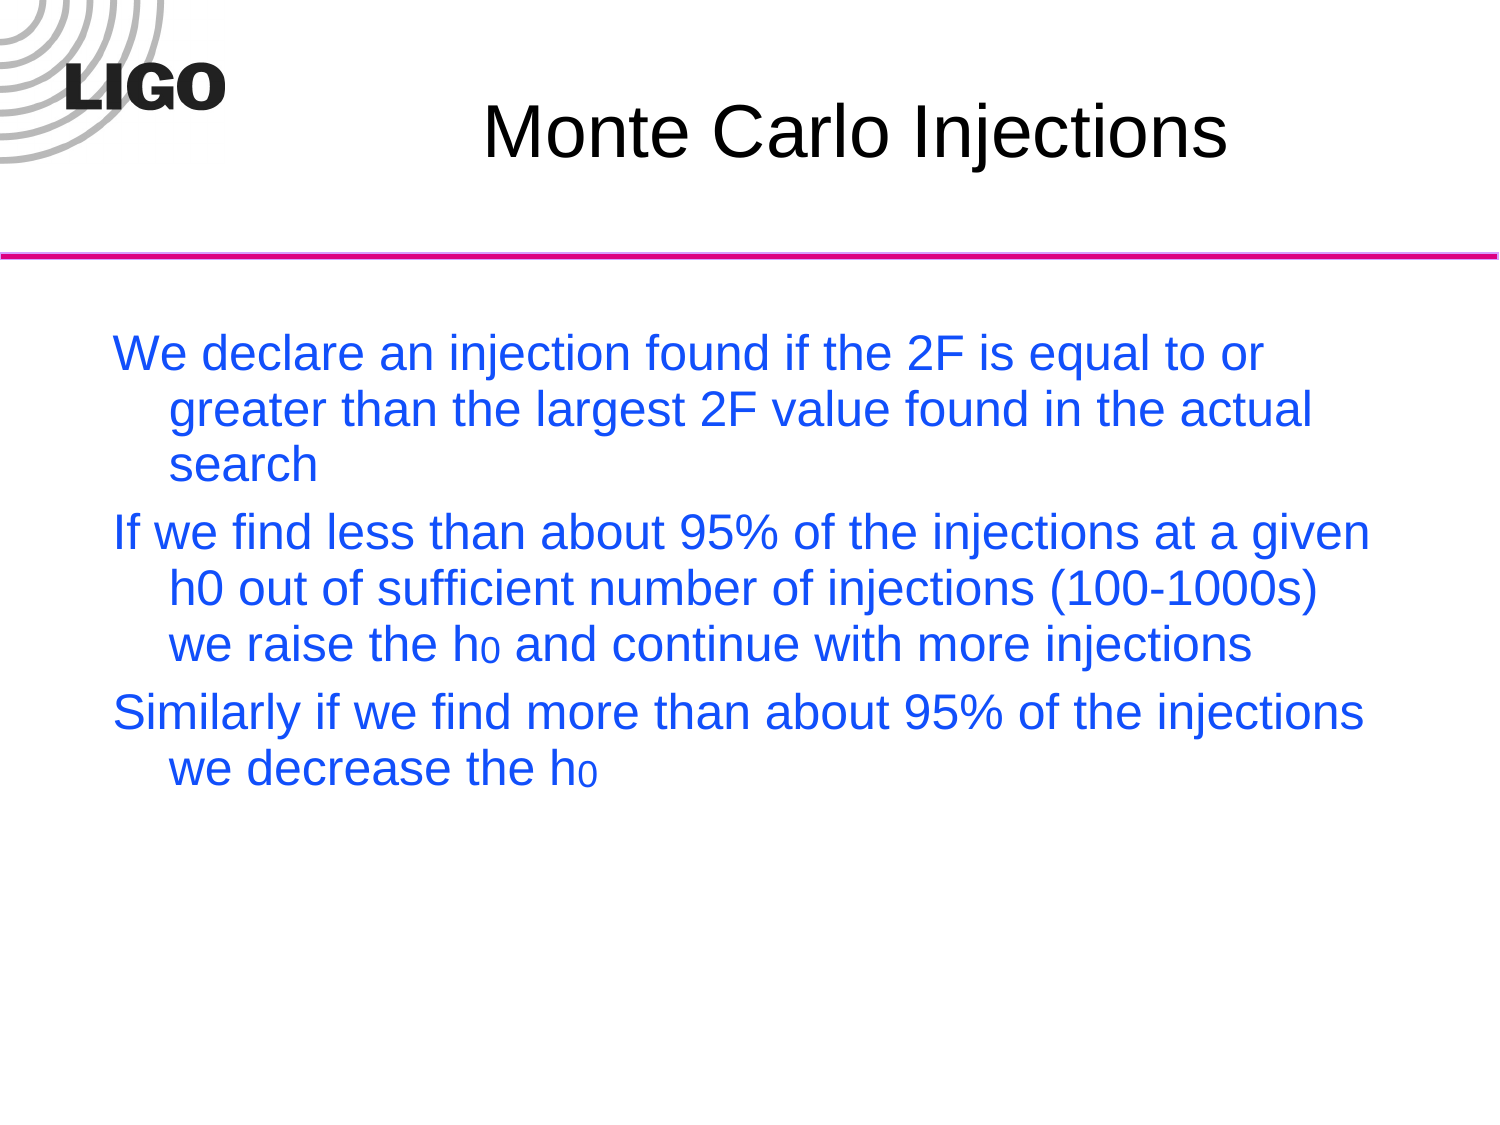

# Monte Carlo Injections
We declare an injection found if the 2F is equal to or greater than the largest 2F value found in the actual search
If we find less than about 95% of the injections at a given h0 out of sufficient number of injections (100-1000s) we raise the h0 and continue with more injections
Similarly if we find more than about 95% of the injections we decrease the h0